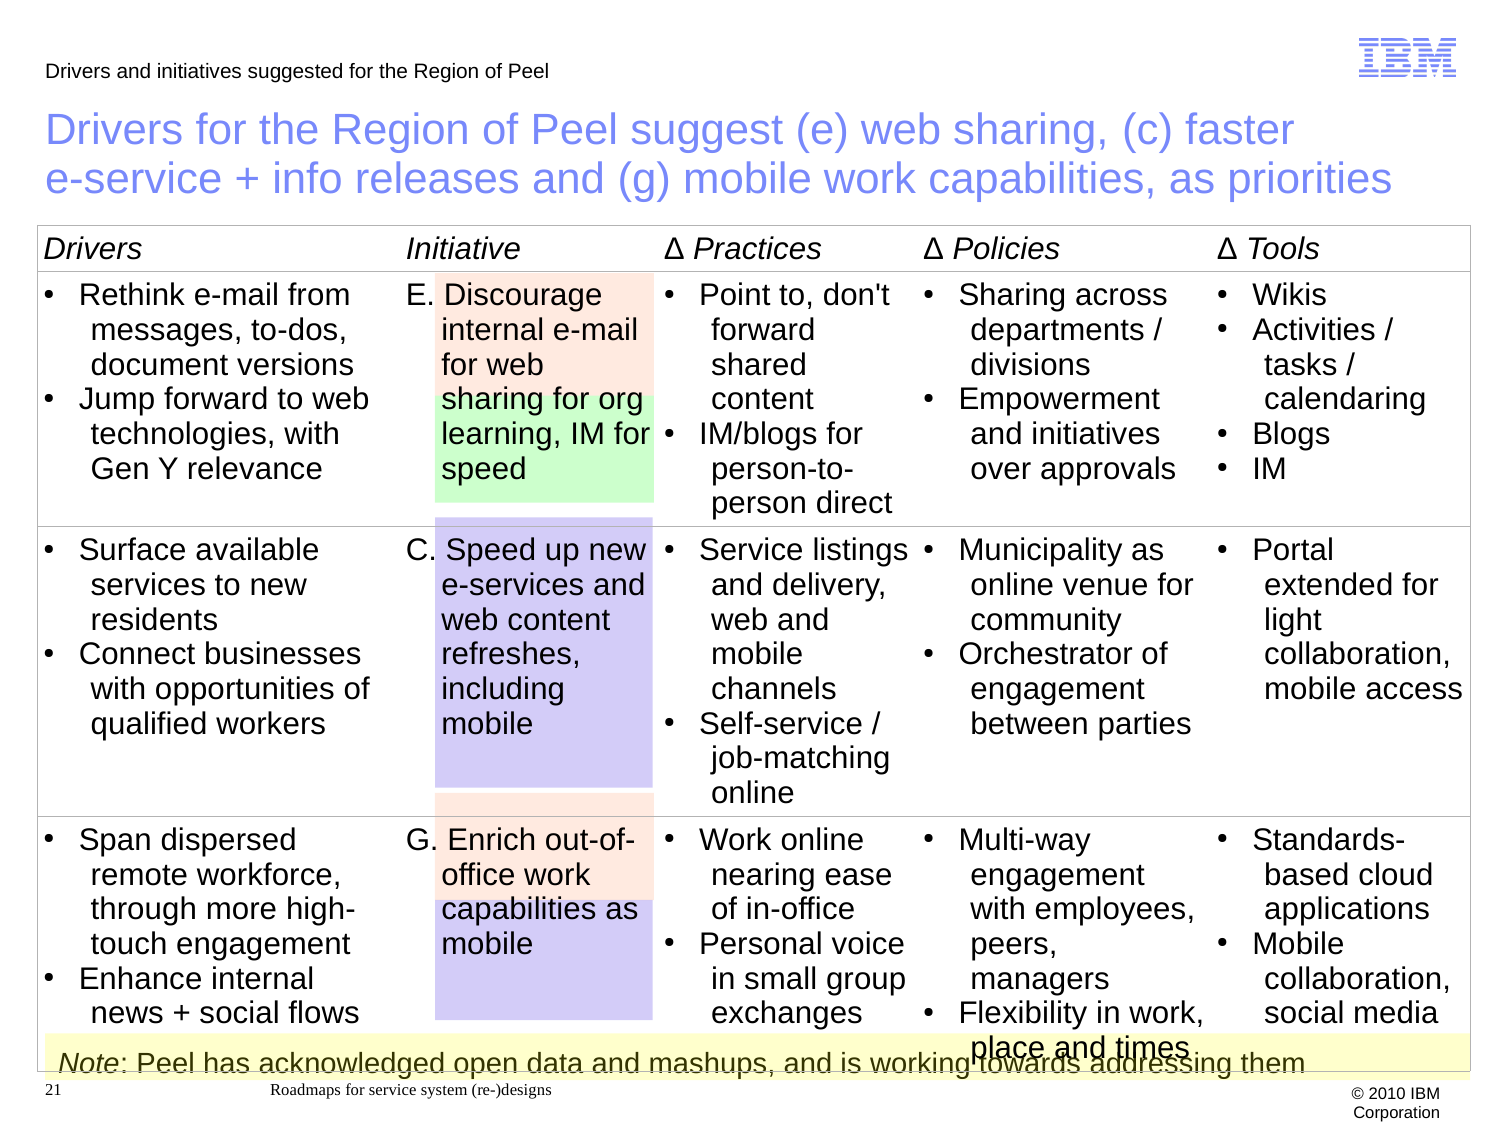

Drivers and initiatives suggested for the Region of Peel
# Drivers for the Region of Peel suggest (e) web sharing, (c) faster e-service + info releases and (g) mobile work capabilities, as priorities
| Drivers | Initiative | Δ Practices | Δ Policies | Δ Tools |
| --- | --- | --- | --- | --- |
| Rethink e-mail from messages, to-dos, document versions Jump forward to web technologies, with Gen Y relevance | E. Discourage internal e-mail for web sharing for org learning, IM for speed | Point to, don't forward shared content IM/blogs for person-to- person direct | Sharing across departments / divisions Empowerment and initiatives over approvals | Wikis Activities / tasks / calendaring Blogs IM |
| Surface available services to new residents Connect businesses with opportunities of qualified workers | C. Speed up new e-services and web content refreshes, including mobile | Service listings and delivery, web and mobile channels Self-service / job-matching online | Municipality as online venue for community Orchestrator of engagement between parties | Portal extended for light collaboration, mobile access |
| Span dispersed remote workforce, through more high-touch engagement Enhance internal news + social flows | G. Enrich out-of- office work capabilities as mobile | Work online nearing ease of in-office Personal voice in small group exchanges | Multi-way engagement with employees, peers, managers Flexibility in work, place and times | Standards-based cloud applications Mobile collaboration, social media |
Note: Peel has acknowledged open data and mashups, and is working towards addressing them
21
Roadmaps for service system (re-)designs